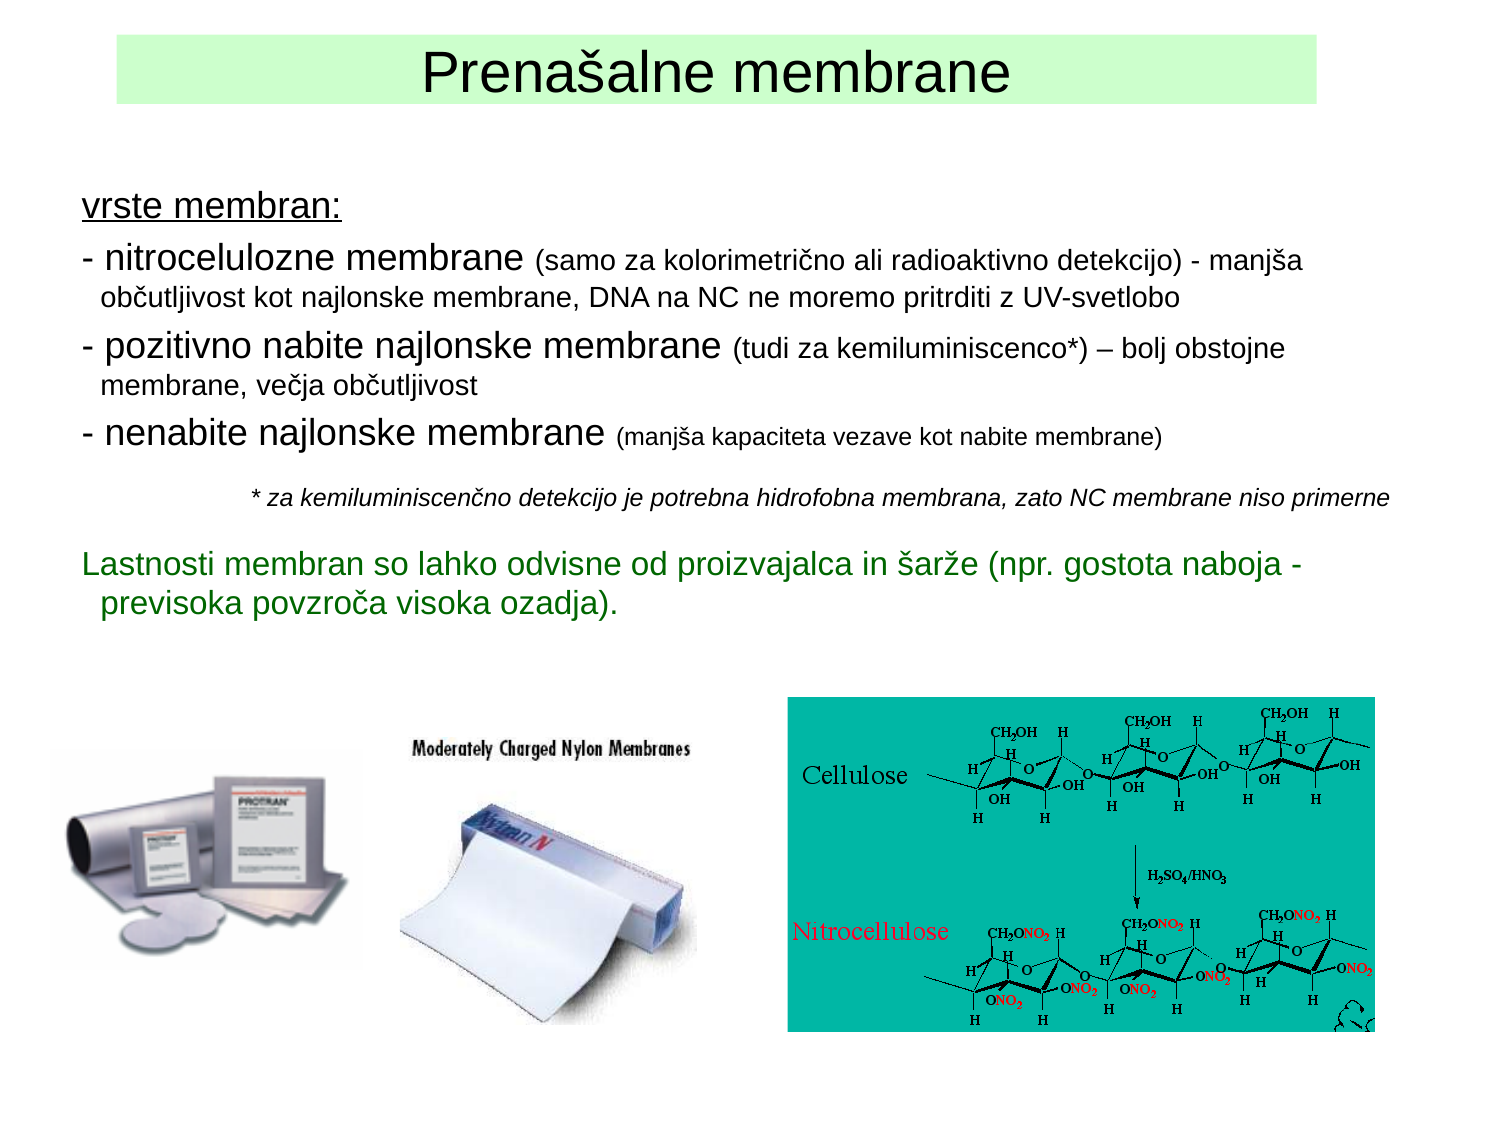

# Prenašalne membrane
vrste membran:
- nitrocelulozne membrane (samo za kolorimetrično ali radioaktivno detekcijo) - manjša občutljivost kot najlonske membrane, DNA na NC ne moremo pritrditi z UV-svetlobo
- pozitivno nabite najlonske membrane (tudi za kemiluminiscenco*) – bolj obstojne membrane, večja občutljivost
- nenabite najlonske membrane (manjša kapaciteta vezave kot nabite membrane)
		* za kemiluminiscenčno detekcijo je potrebna hidrofobna membrana, zato NC membrane niso primerne
Lastnosti membran so lahko odvisne od proizvajalca in šarže (npr. gostota naboja - previsoka povzroča visoka ozadja).